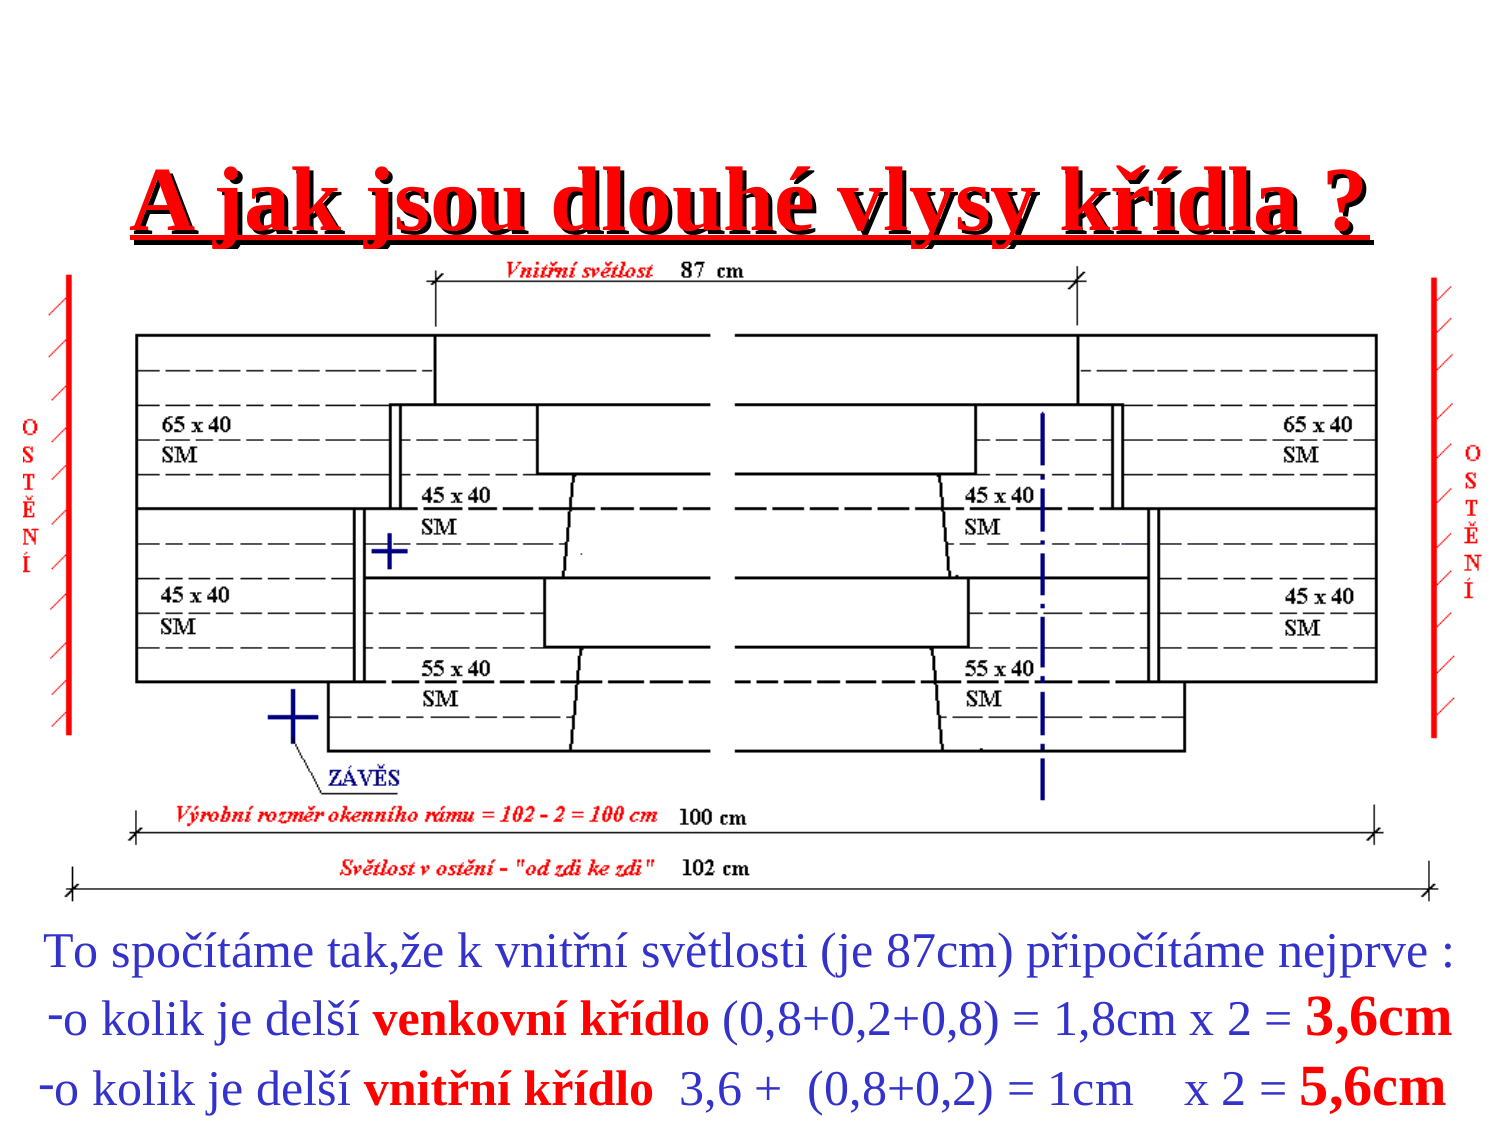

# A jak jsou dlouhé vlysy křídla ?
To spočítáme tak,že k vnitřní světlosti (je 87cm) připočítáme nejprve :
o kolik je delší venkovní křídlo (0,8+0,2+0,8) = 1,8cm x 2 = 3,6cm
o kolik je delší vnitřní křídlo 3,6 + (0,8+0,2) = 1cm x 2 = 5,6cm